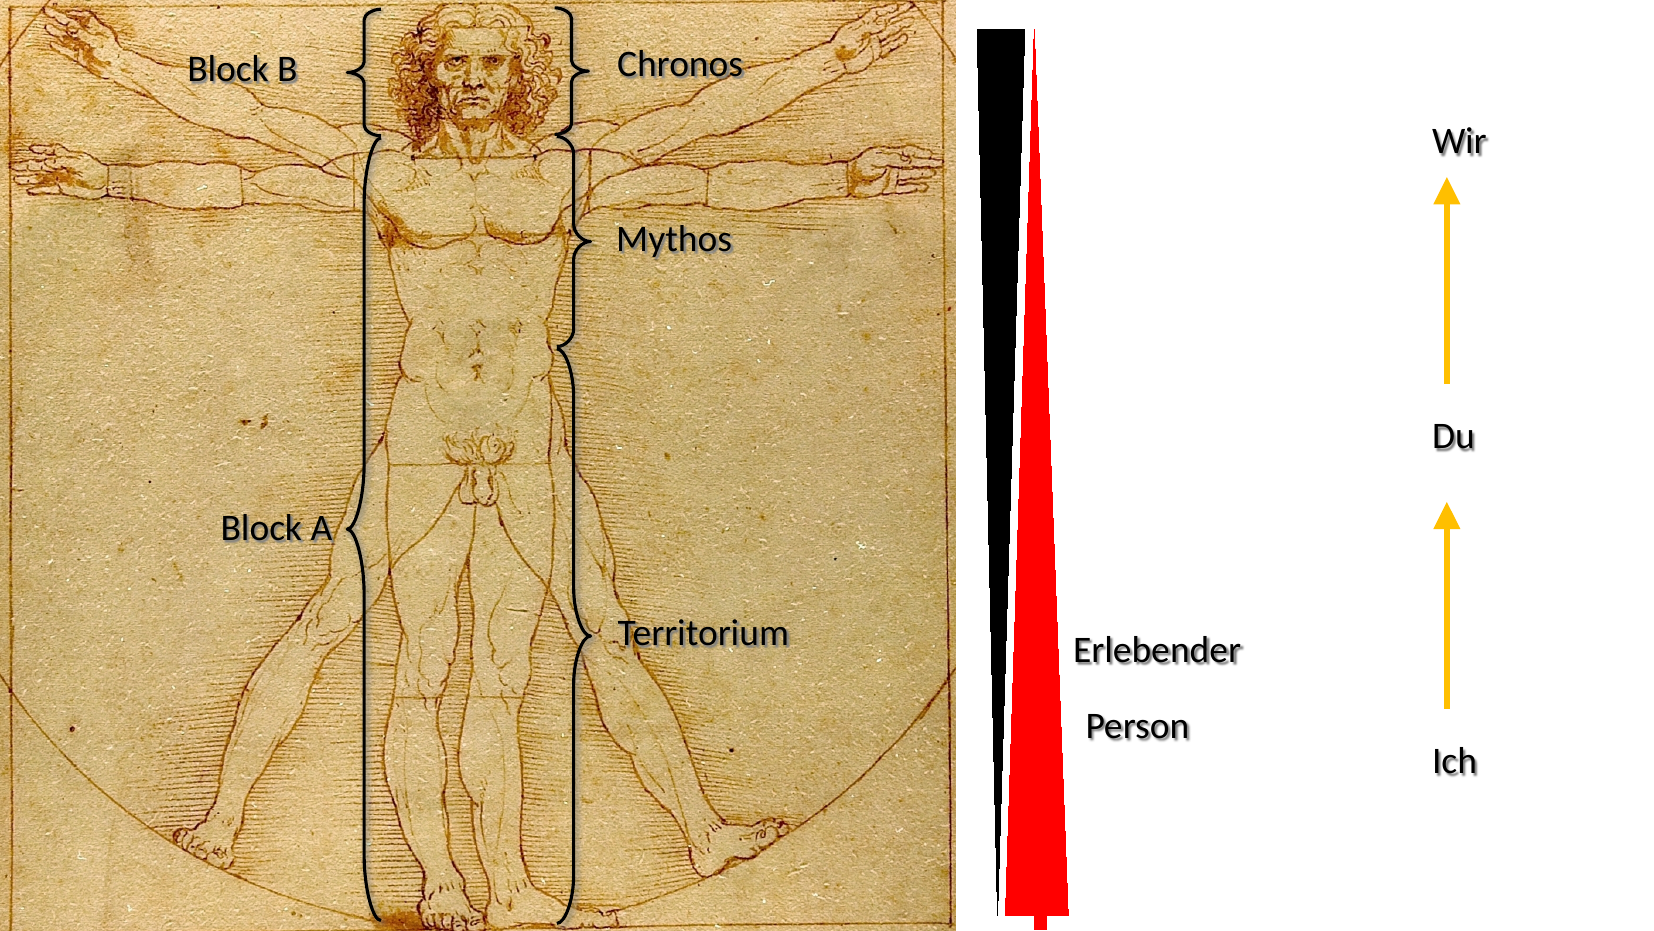

Chronos
Block B
Wir
Mythos
Du
Block A
Territorium
Erlebender
Person
Ich